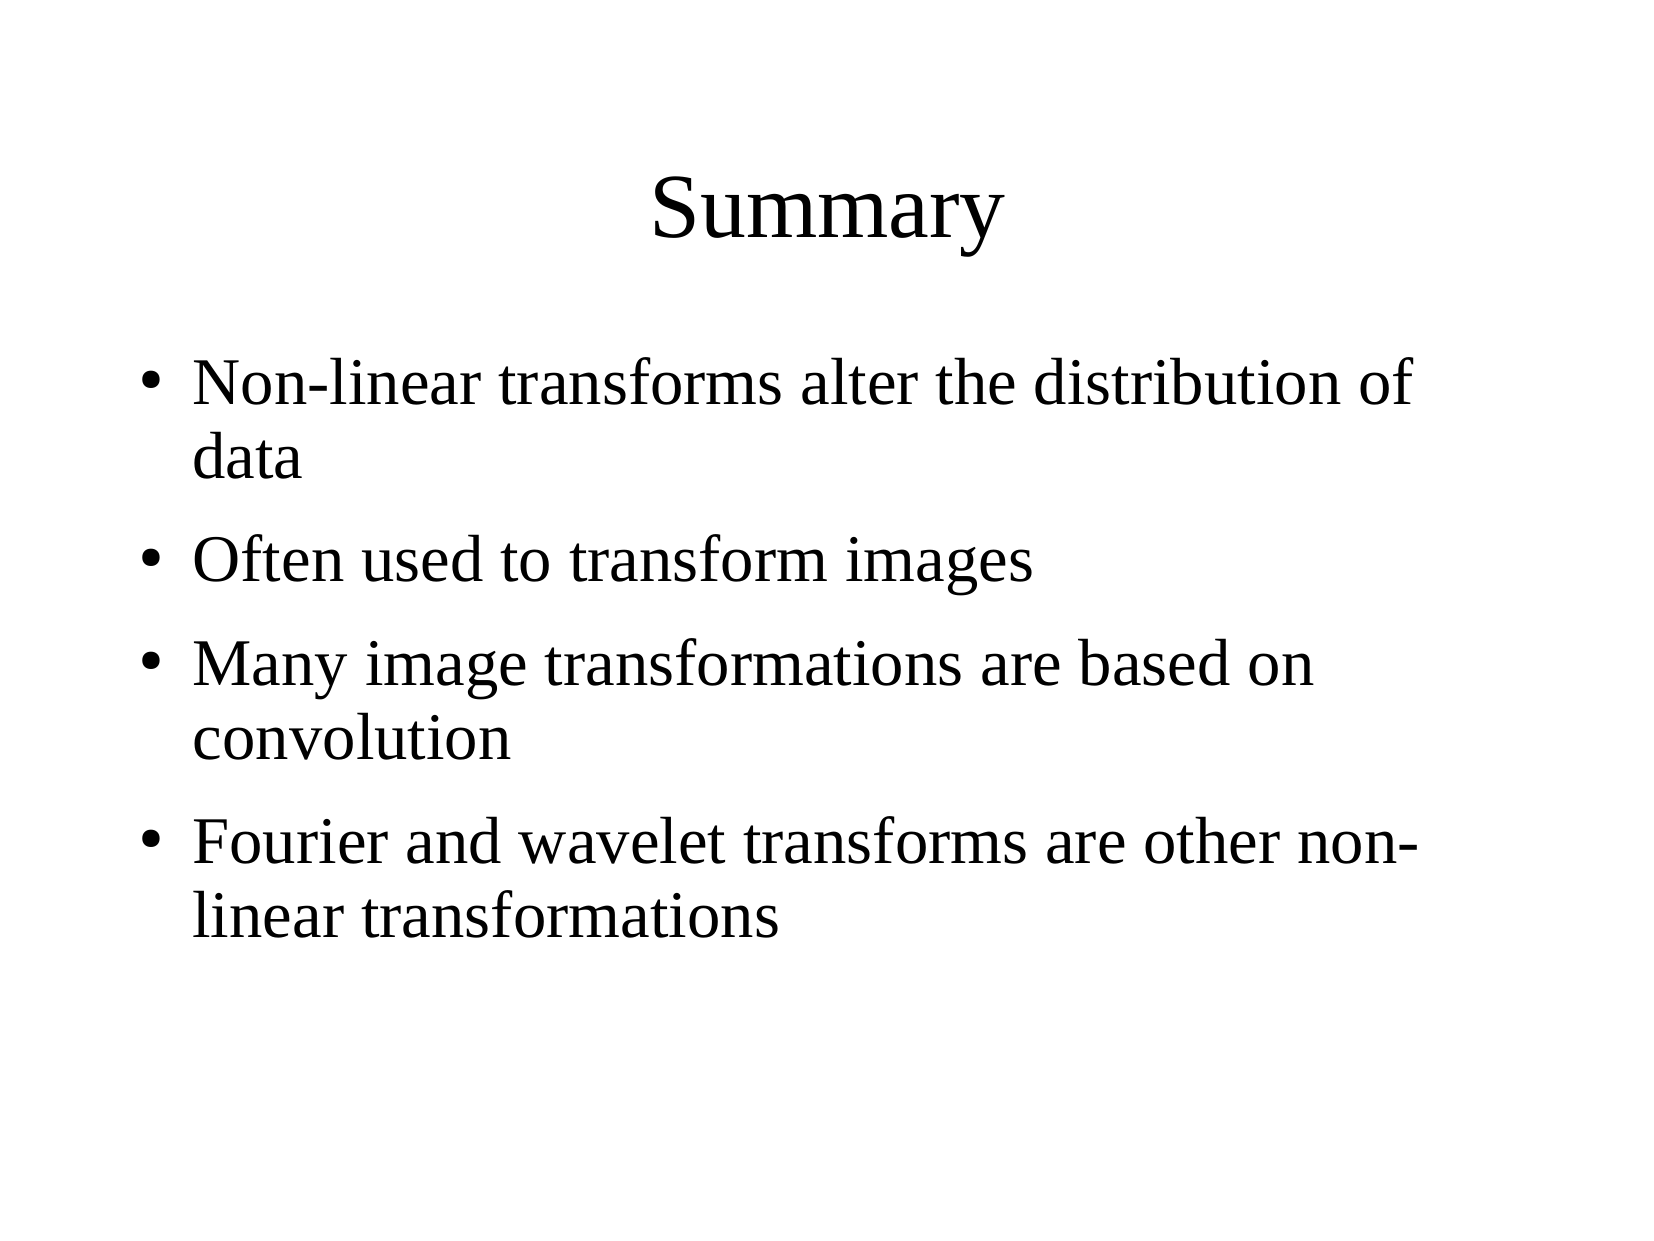

# Summary
Non-linear transforms alter the distribution of data
Often used to transform images
Many image transformations are based on convolution
Fourier and wavelet transforms are other non-linear transformations